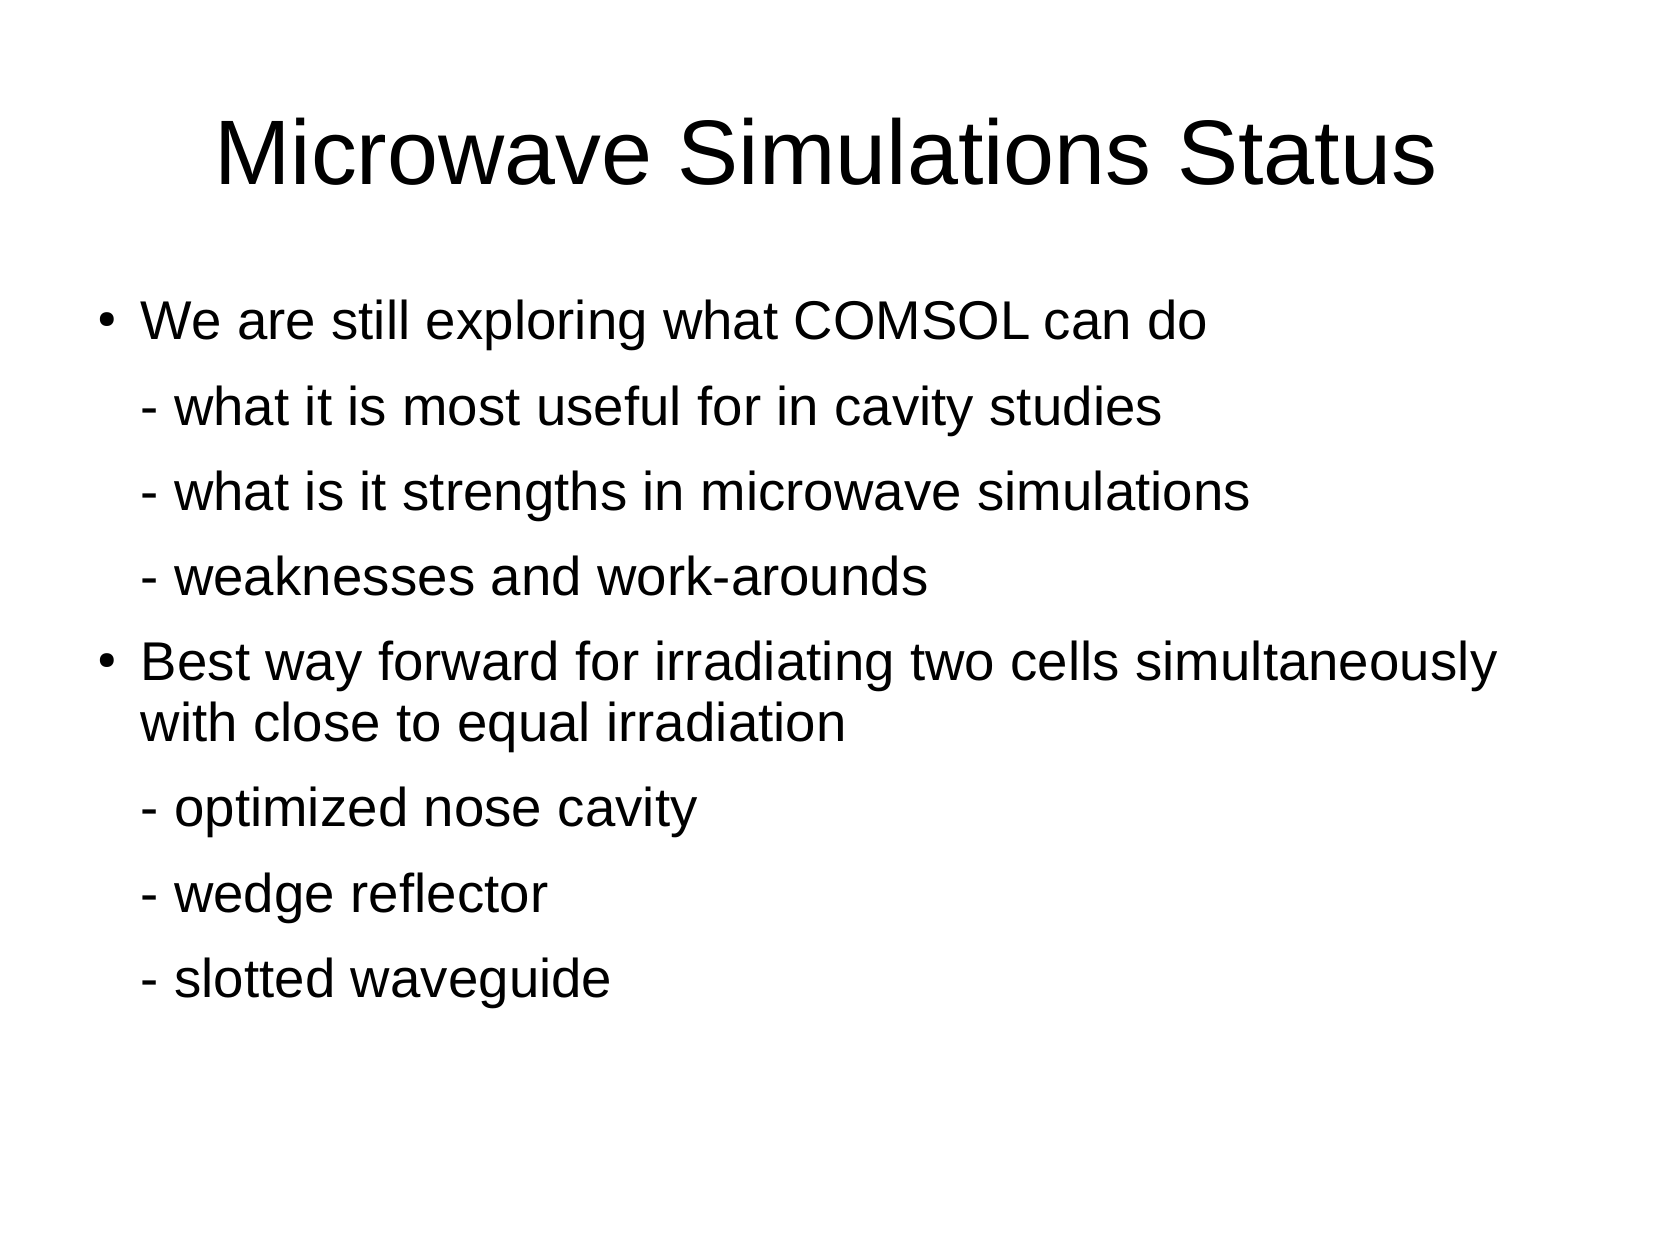

# Microwave Simulations Status
We are still exploring what COMSOL can do
- what it is most useful for in cavity studies
- what is it strengths in microwave simulations
- weaknesses and work-arounds
Best way forward for irradiating two cells simultaneously with close to equal irradiation
- optimized nose cavity
- wedge reflector
- slotted waveguide